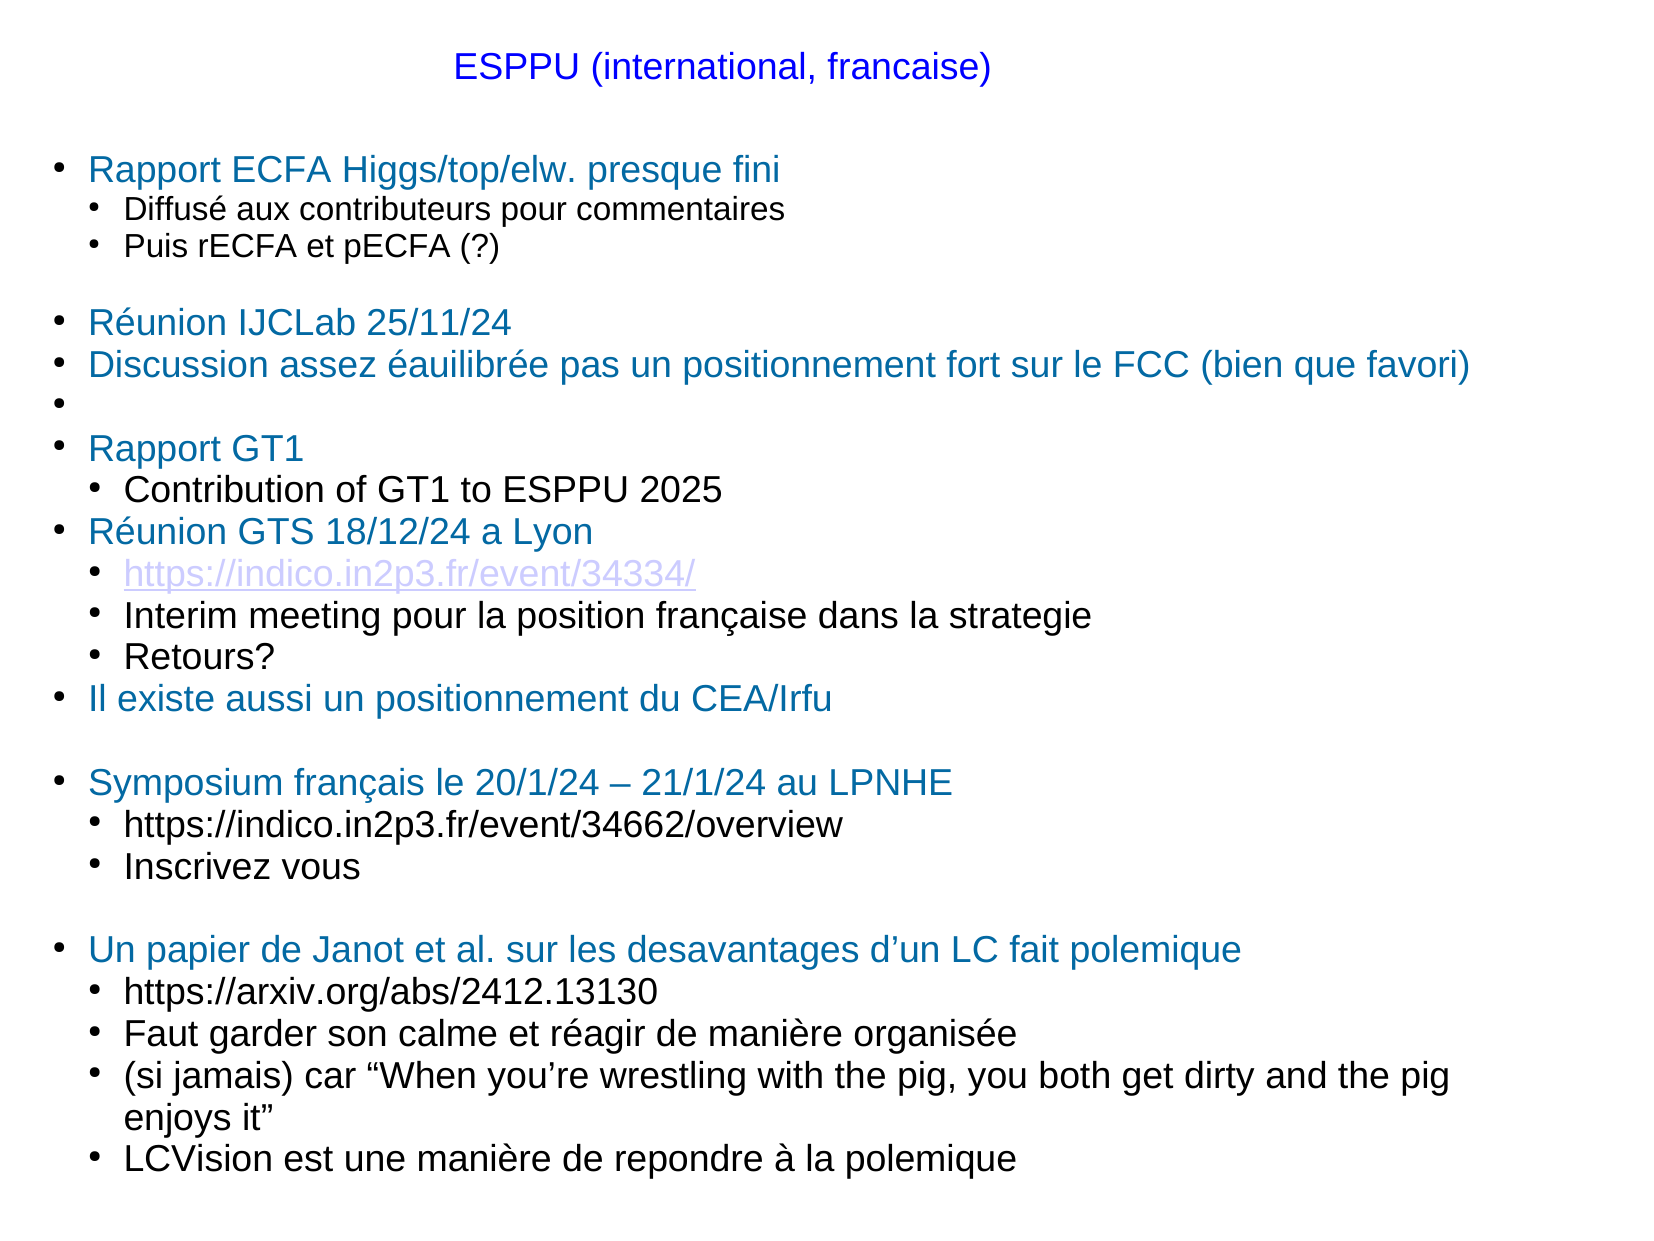

ESPPU (international, francaise)
Rapport ECFA Higgs/top/elw. presque fini
Diffusé aux contributeurs pour commentaires
Puis rECFA et pECFA (?)
Réunion IJCLab 25/11/24
Discussion assez éauilibrée pas un positionnement fort sur le FCC (bien que favori)
Rapport GT1
Contribution of GT1 to ESPPU 2025
Réunion GTS 18/12/24 a Lyon
https://indico.in2p3.fr/event/34334/
Interim meeting pour la position française dans la strategie
Retours?
Il existe aussi un positionnement du CEA/Irfu
Symposium français le 20/1/24 – 21/1/24 au LPNHE
https://indico.in2p3.fr/event/34662/overview
Inscrivez vous
Un papier de Janot et al. sur les desavantages d’un LC fait polemique
https://arxiv.org/abs/2412.13130
Faut garder son calme et réagir de manière organisée
(si jamais) car “When you’re wrestling with the pig, you both get dirty and the pig
enjoys it”
LCVision est une manière de repondre à la polemique